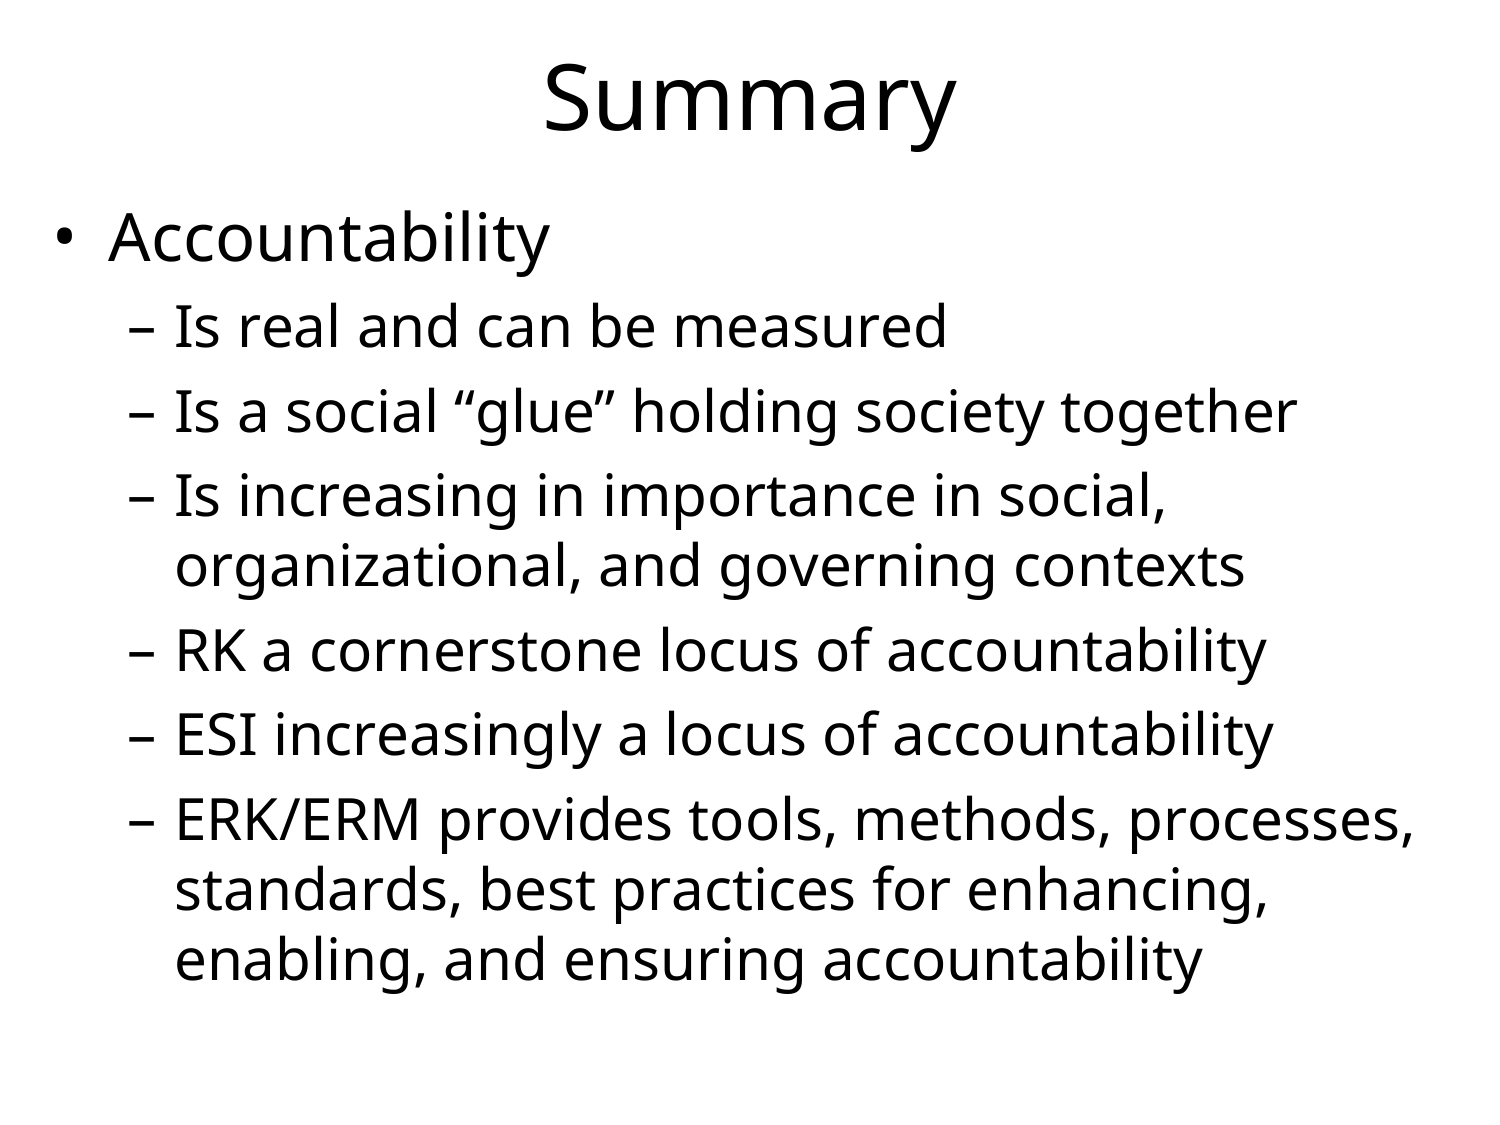

# Summary
Accountability
Is real and can be measured
Is a social “glue” holding society together
Is increasing in importance in social, organizational, and governing contexts
RK a cornerstone locus of accountability
ESI increasingly a locus of accountability
ERK/ERM provides tools, methods, processes, standards, best practices for enhancing, enabling, and ensuring accountability